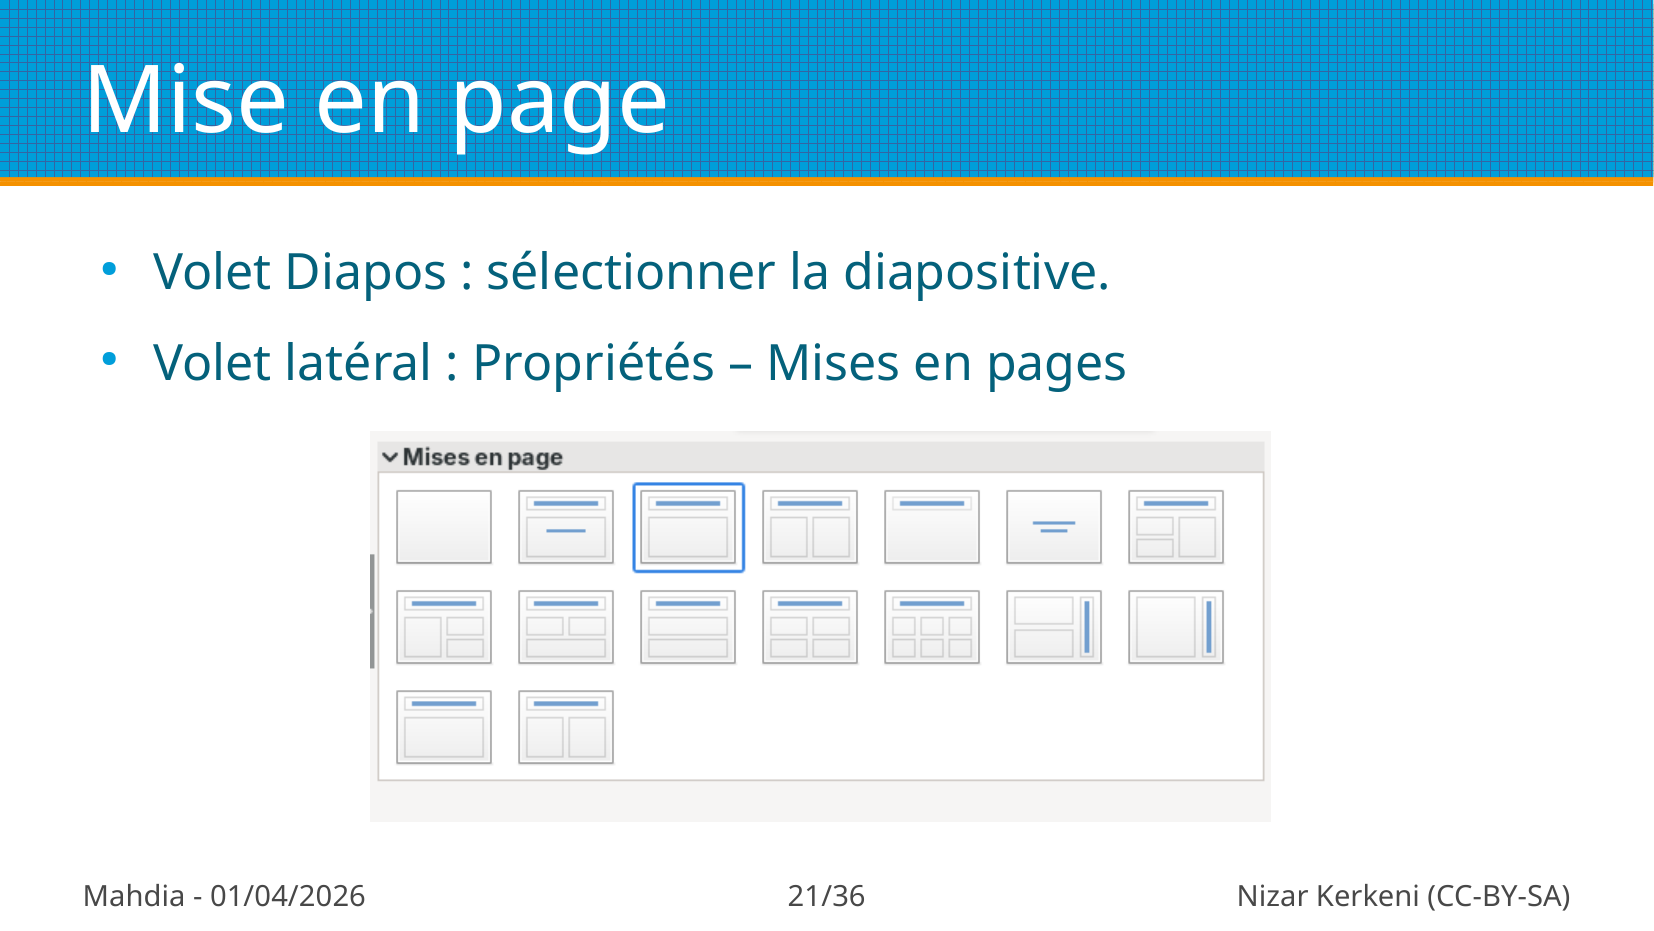

# Mise en page
Volet Diapos : sélectionner la diapositive.
Volet latéral : Propriétés – Mises en pages
Mahdia - 01/04/2026
21